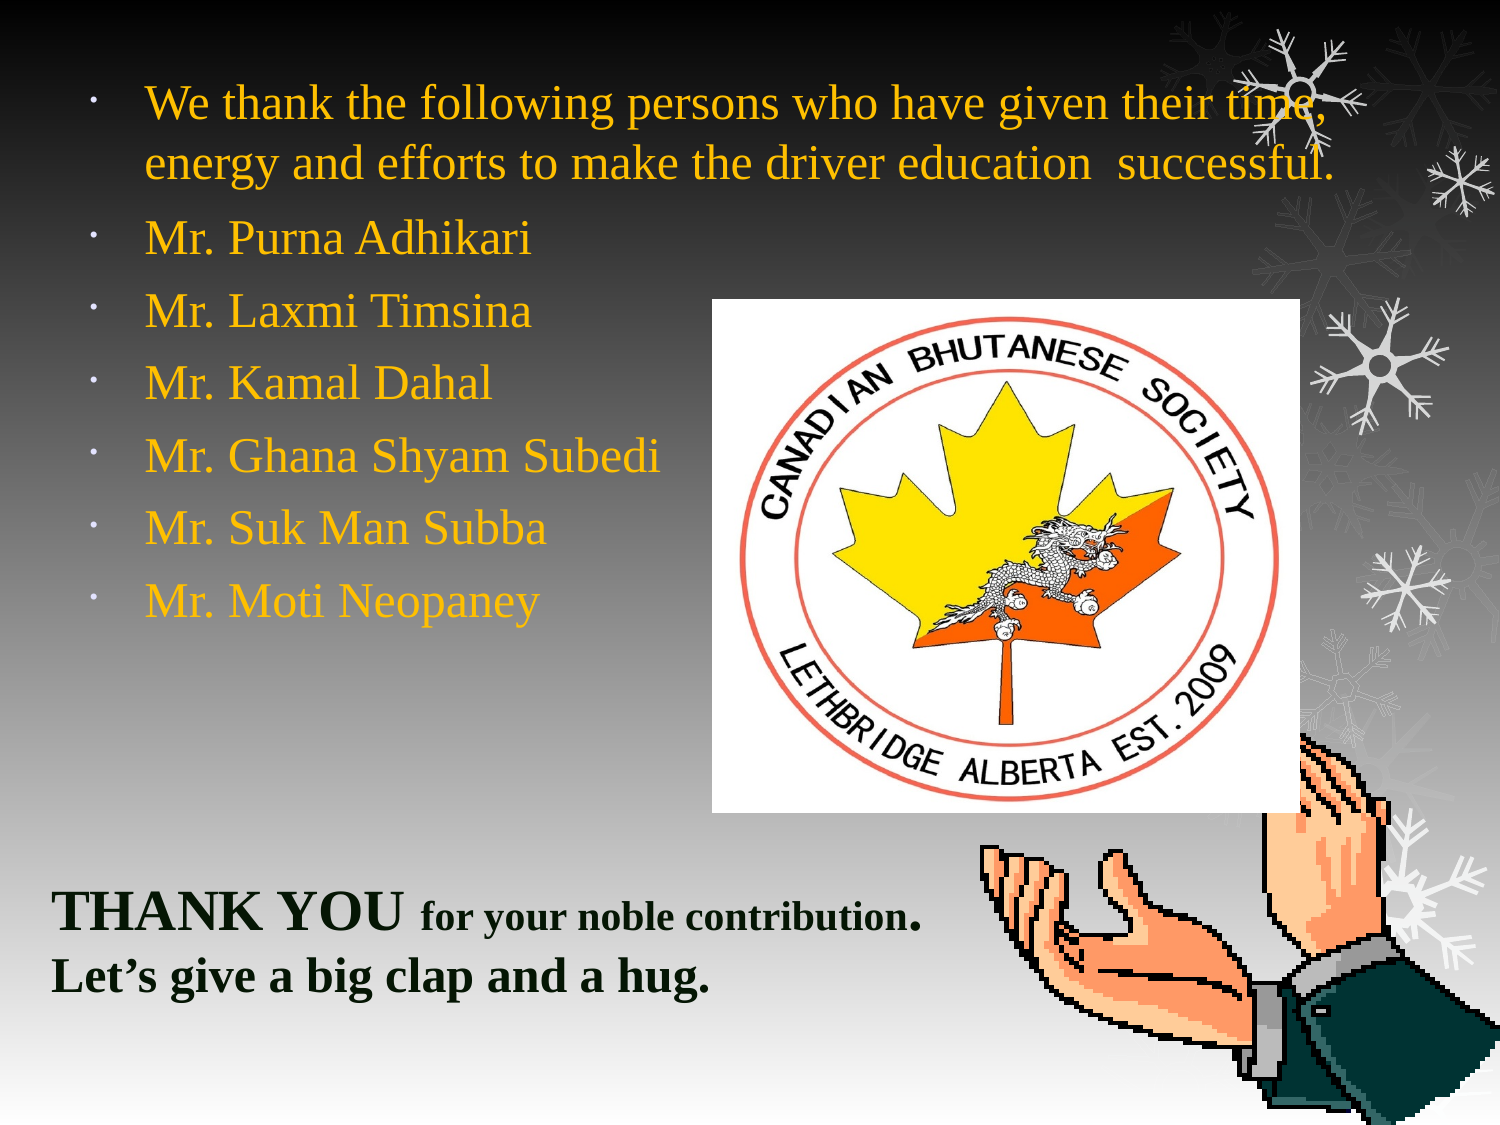

# We thank the following persons who have given their time, energy and efforts to make the driver education successful.
Mr. Purna Adhikari
Mr. Laxmi Timsina
Mr. Kamal Dahal
Mr. Ghana Shyam Subedi
Mr. Suk Man Subba
Mr. Moti Neopaney
THANK YOU for your noble contribution.
Let’s give a big clap and a hug.